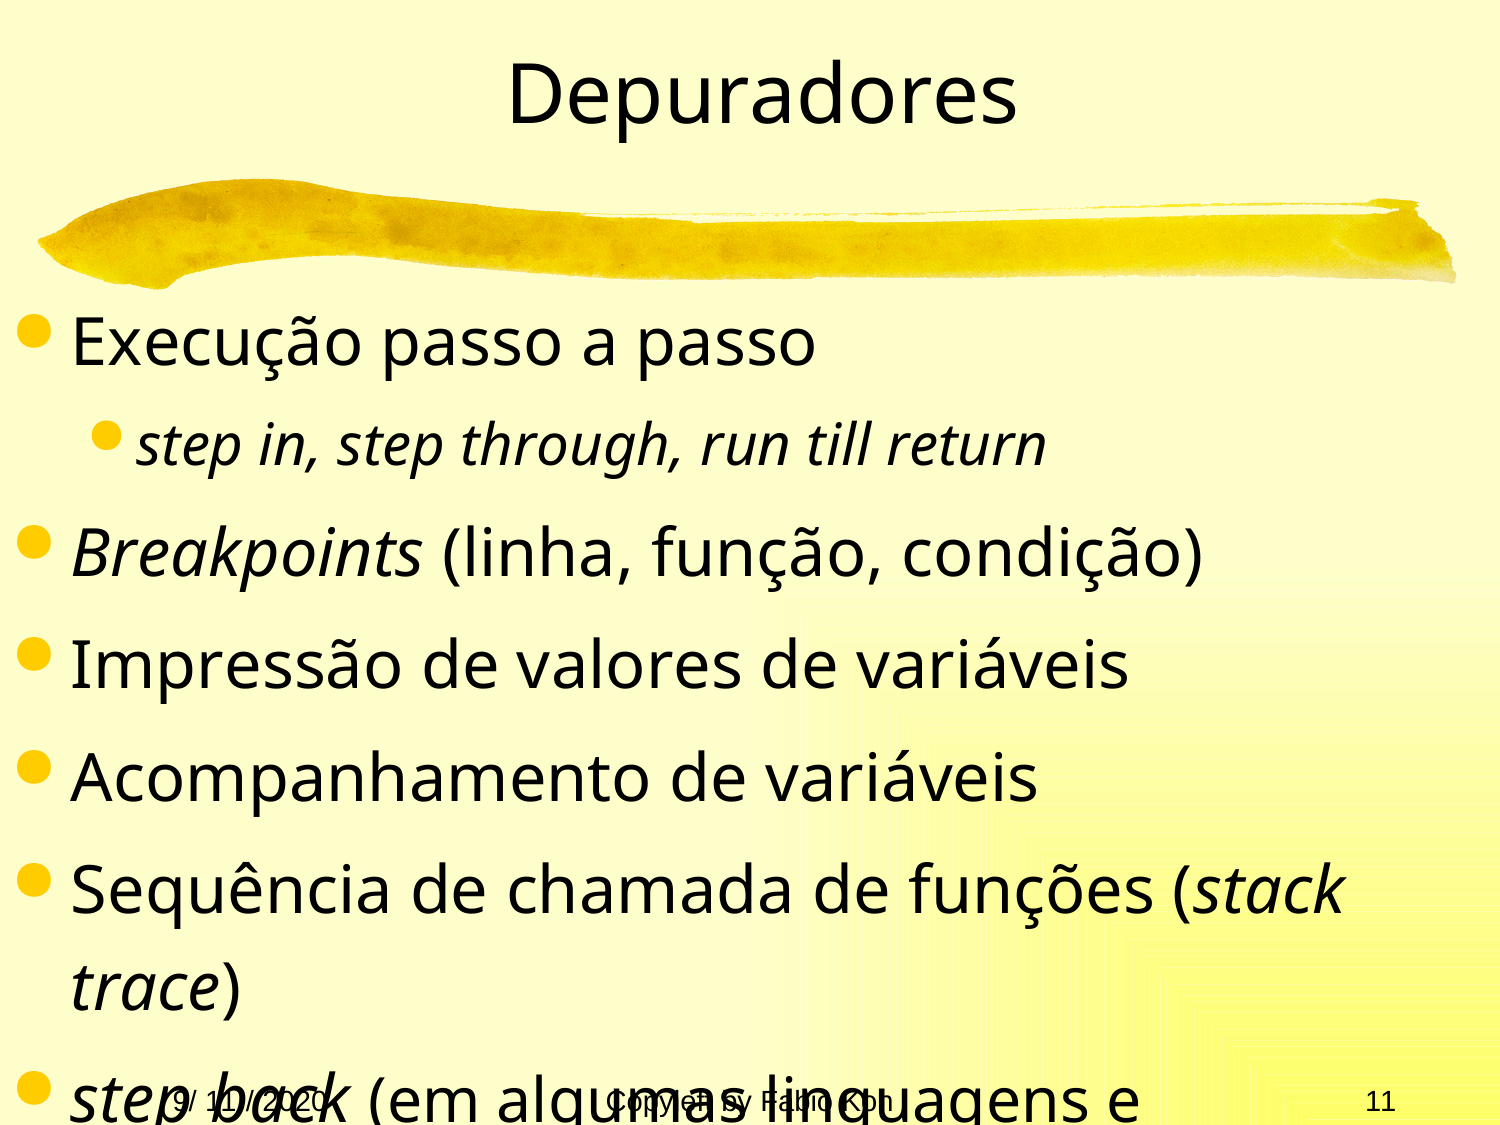

# Depuradores
Execução passo a passo
step in, step through, run till return
Breakpoints (linha, função, condição)
Impressão de valores de variáveis
Acompanhamento de variáveis
Sequência de chamada de funções (stack trace)
step back (em algumas linguagens e ambientes)
ECOOP'99 OOOSW
11